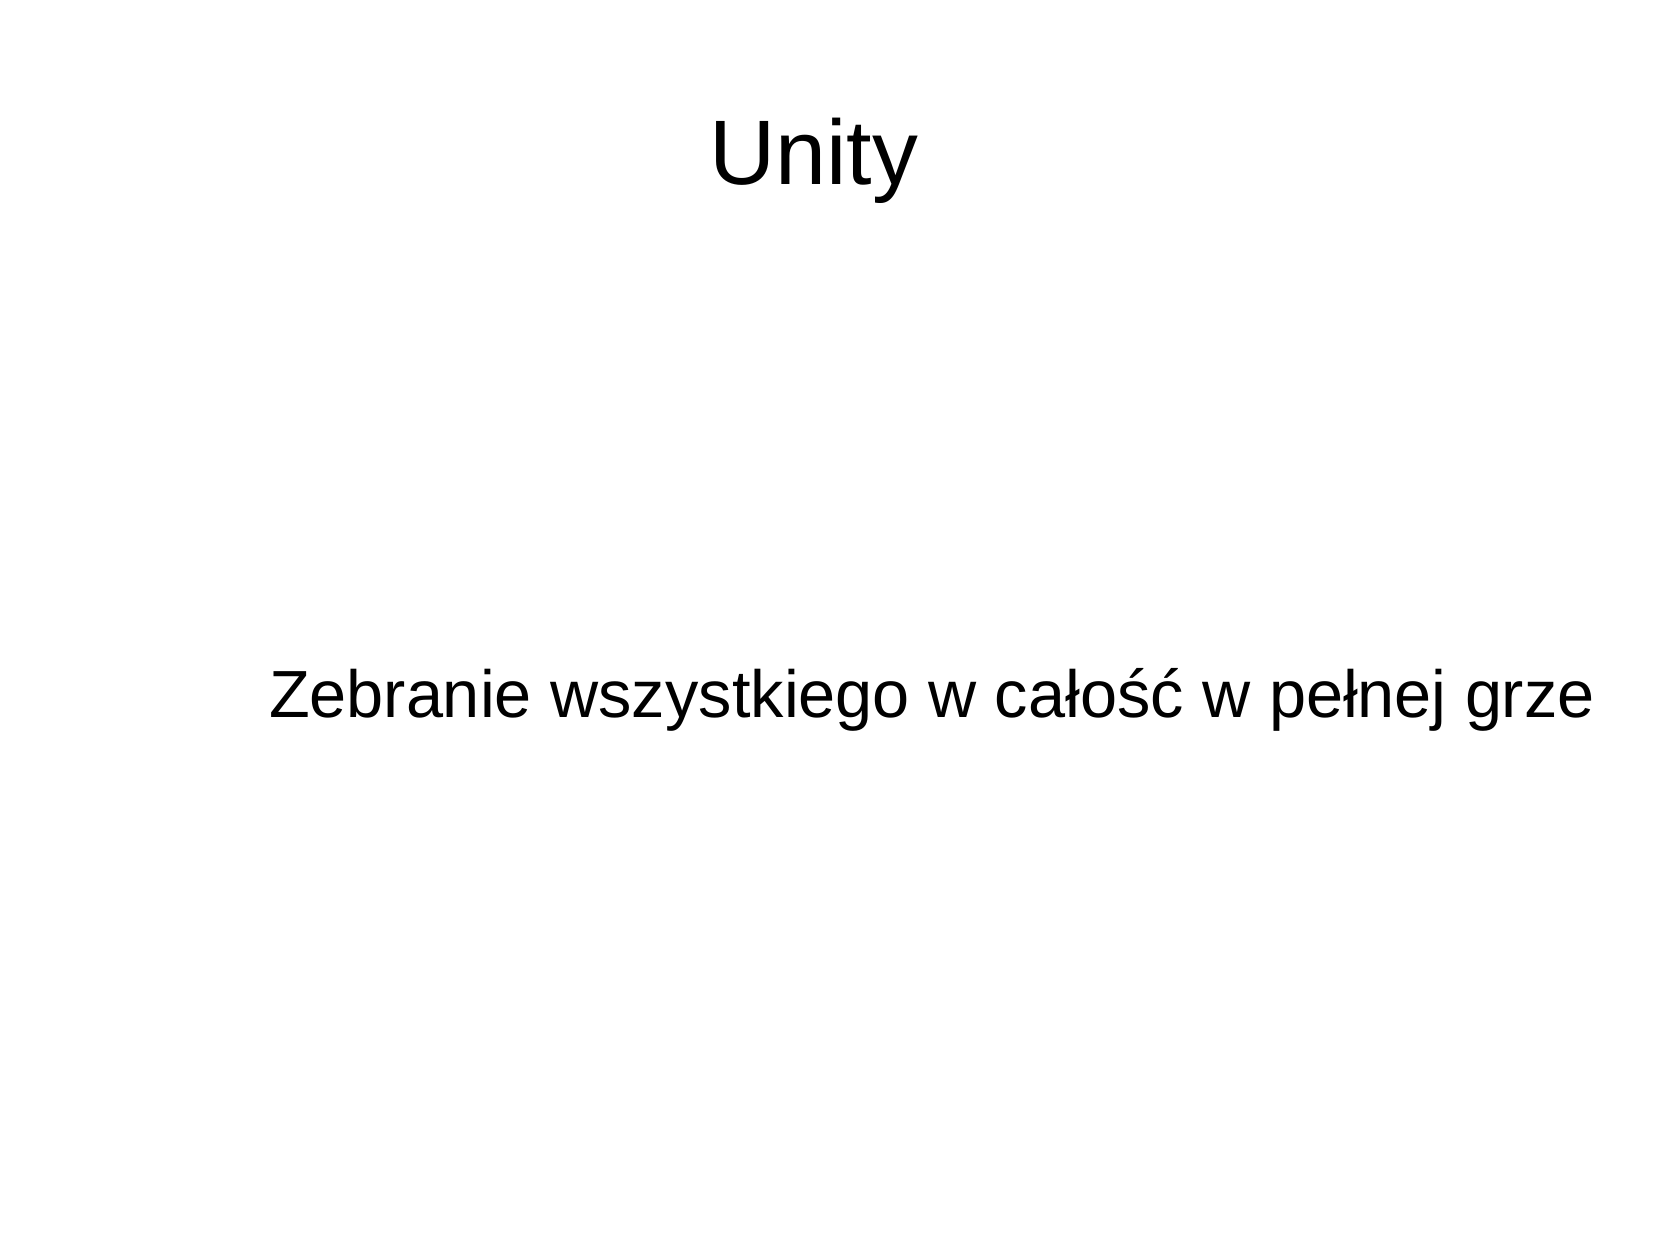

# Unity
Zebranie wszystkiego w całość w pełnej grze